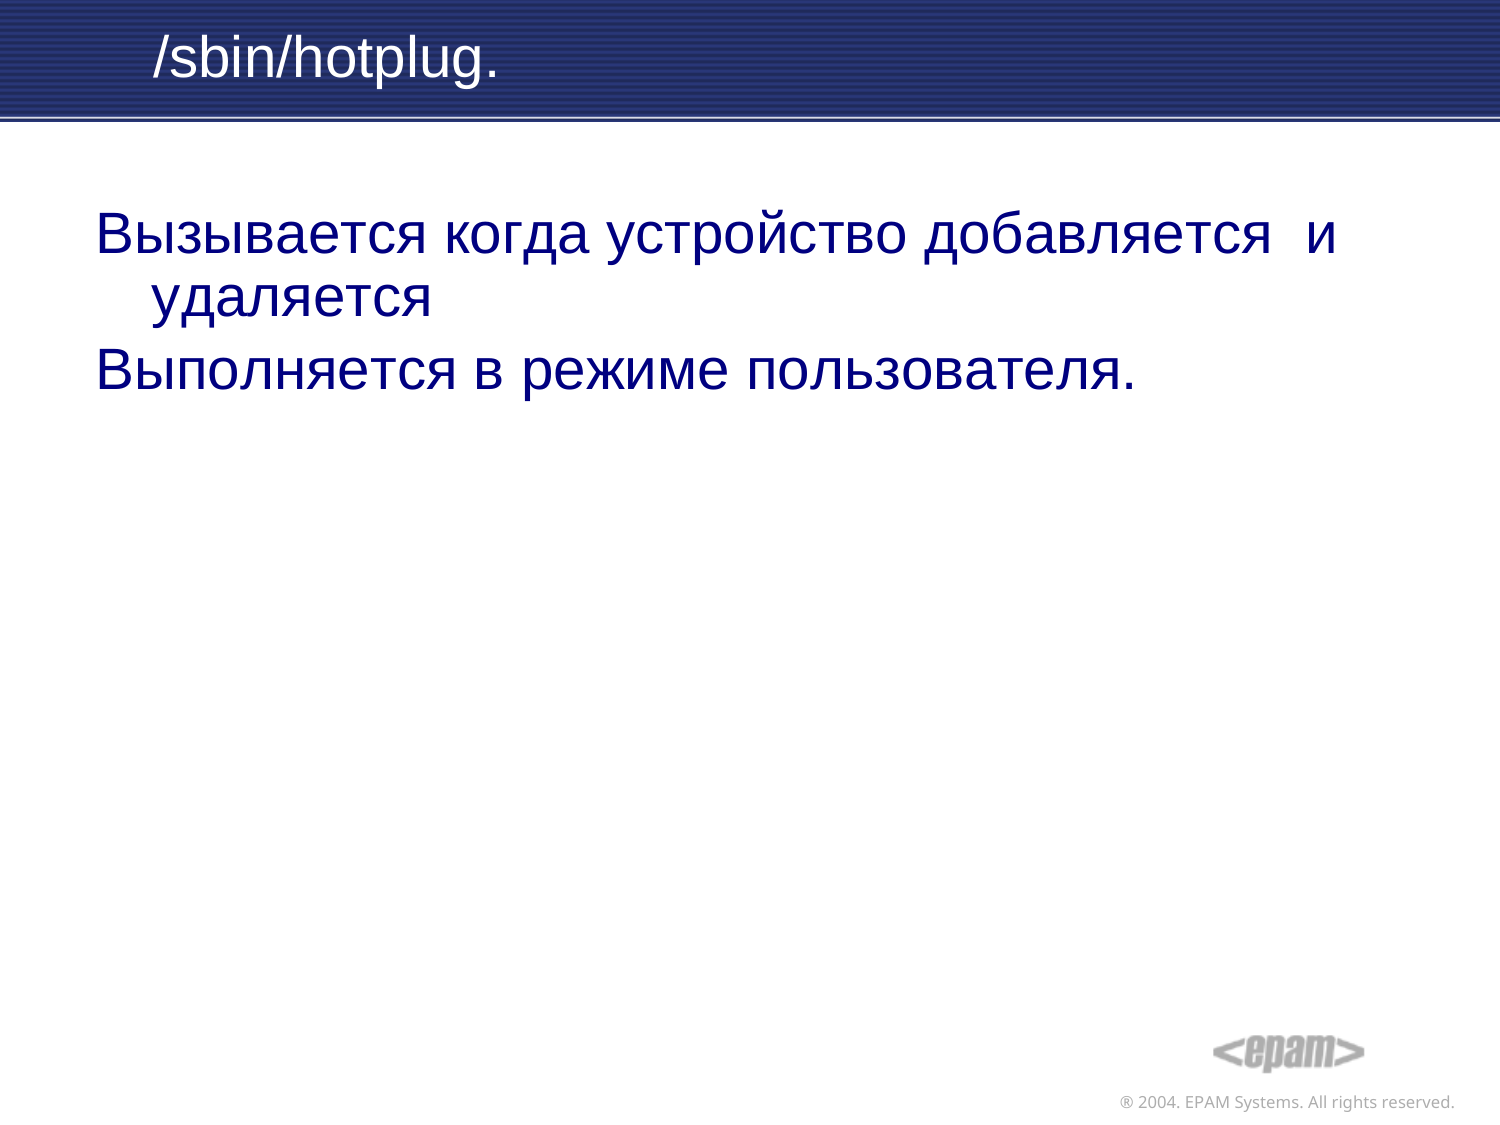

# /sbin/hotplug.
Вызывается когда устройство добавляется и удаляется
Выполняется в режиме пользователя.